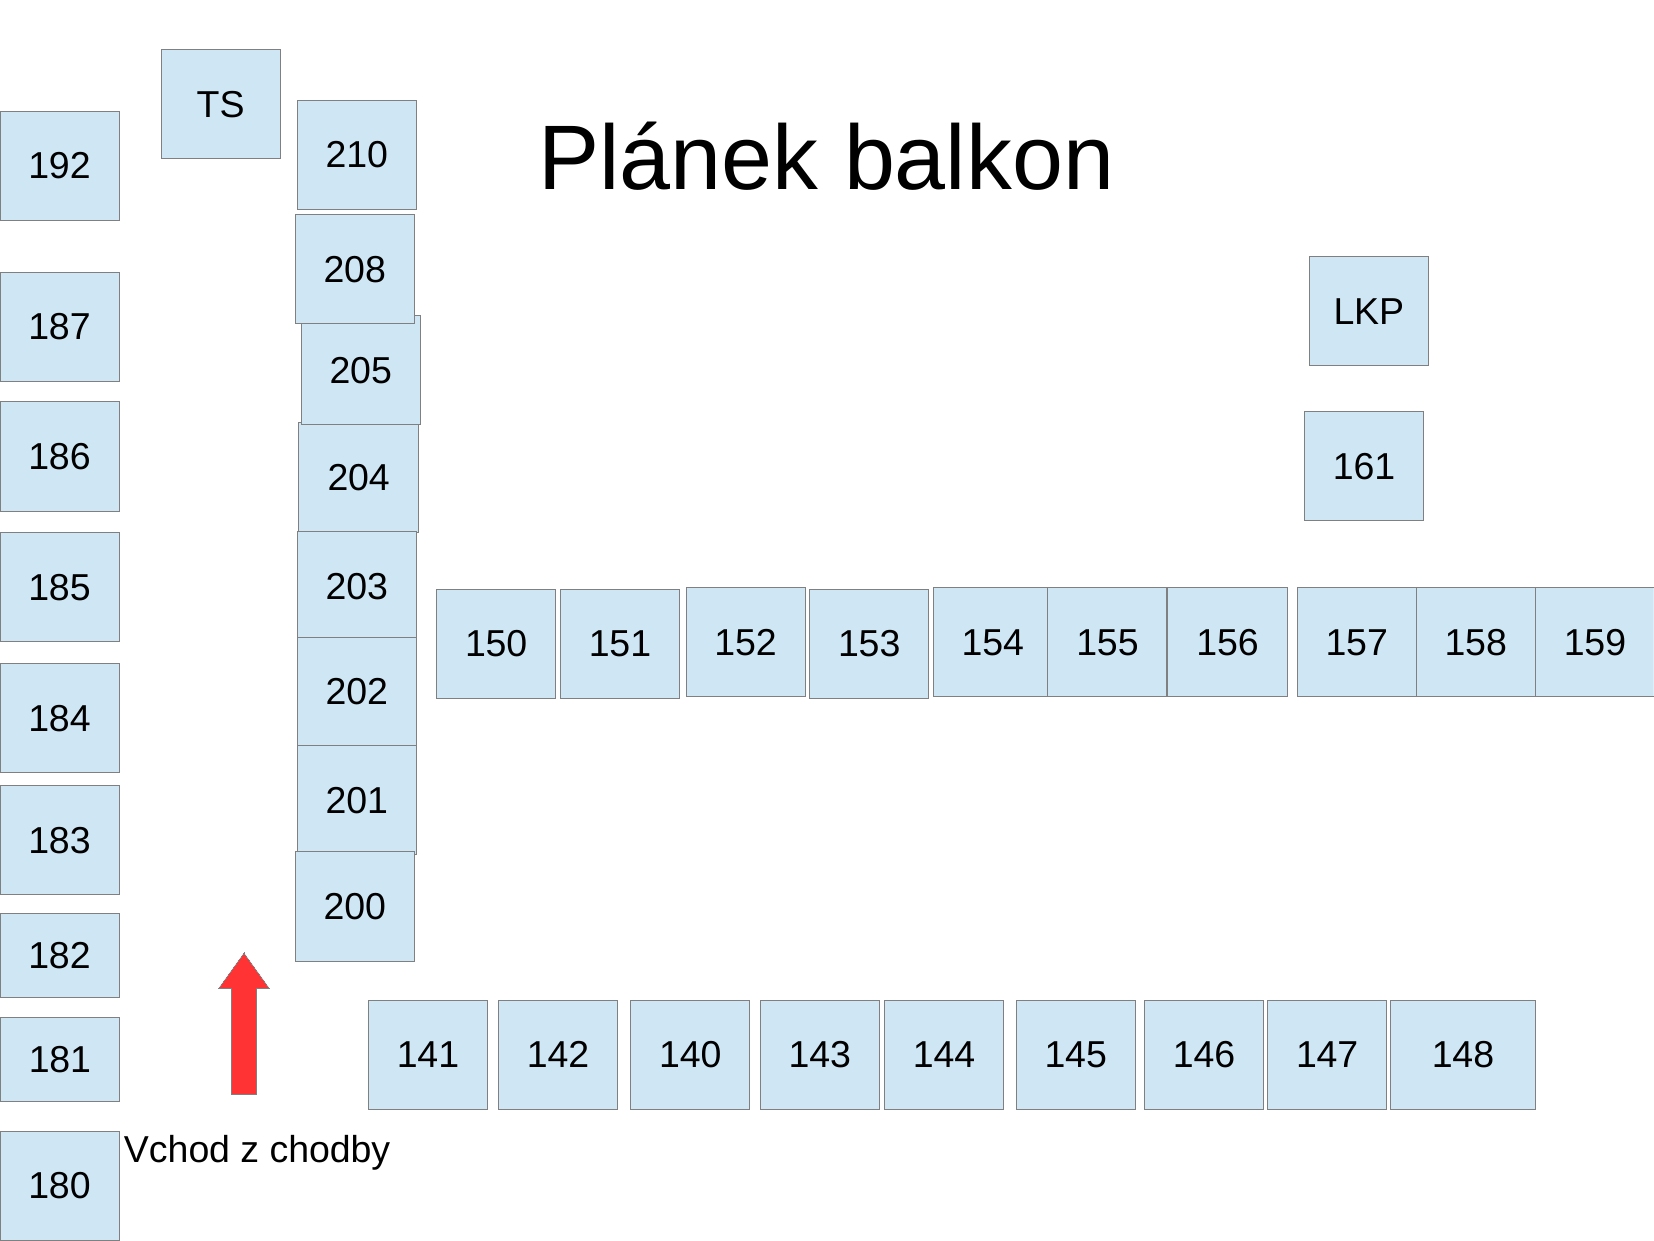

# Plánek balkon
TS
210
192
208
LKP
187
205
186
161
204
203
185
152
154
155
156
157
158
159
150
151
153
202
184
201
183
200
182
141
142
140
143
144
145
146
147
148
181
Vchod z chodby
180